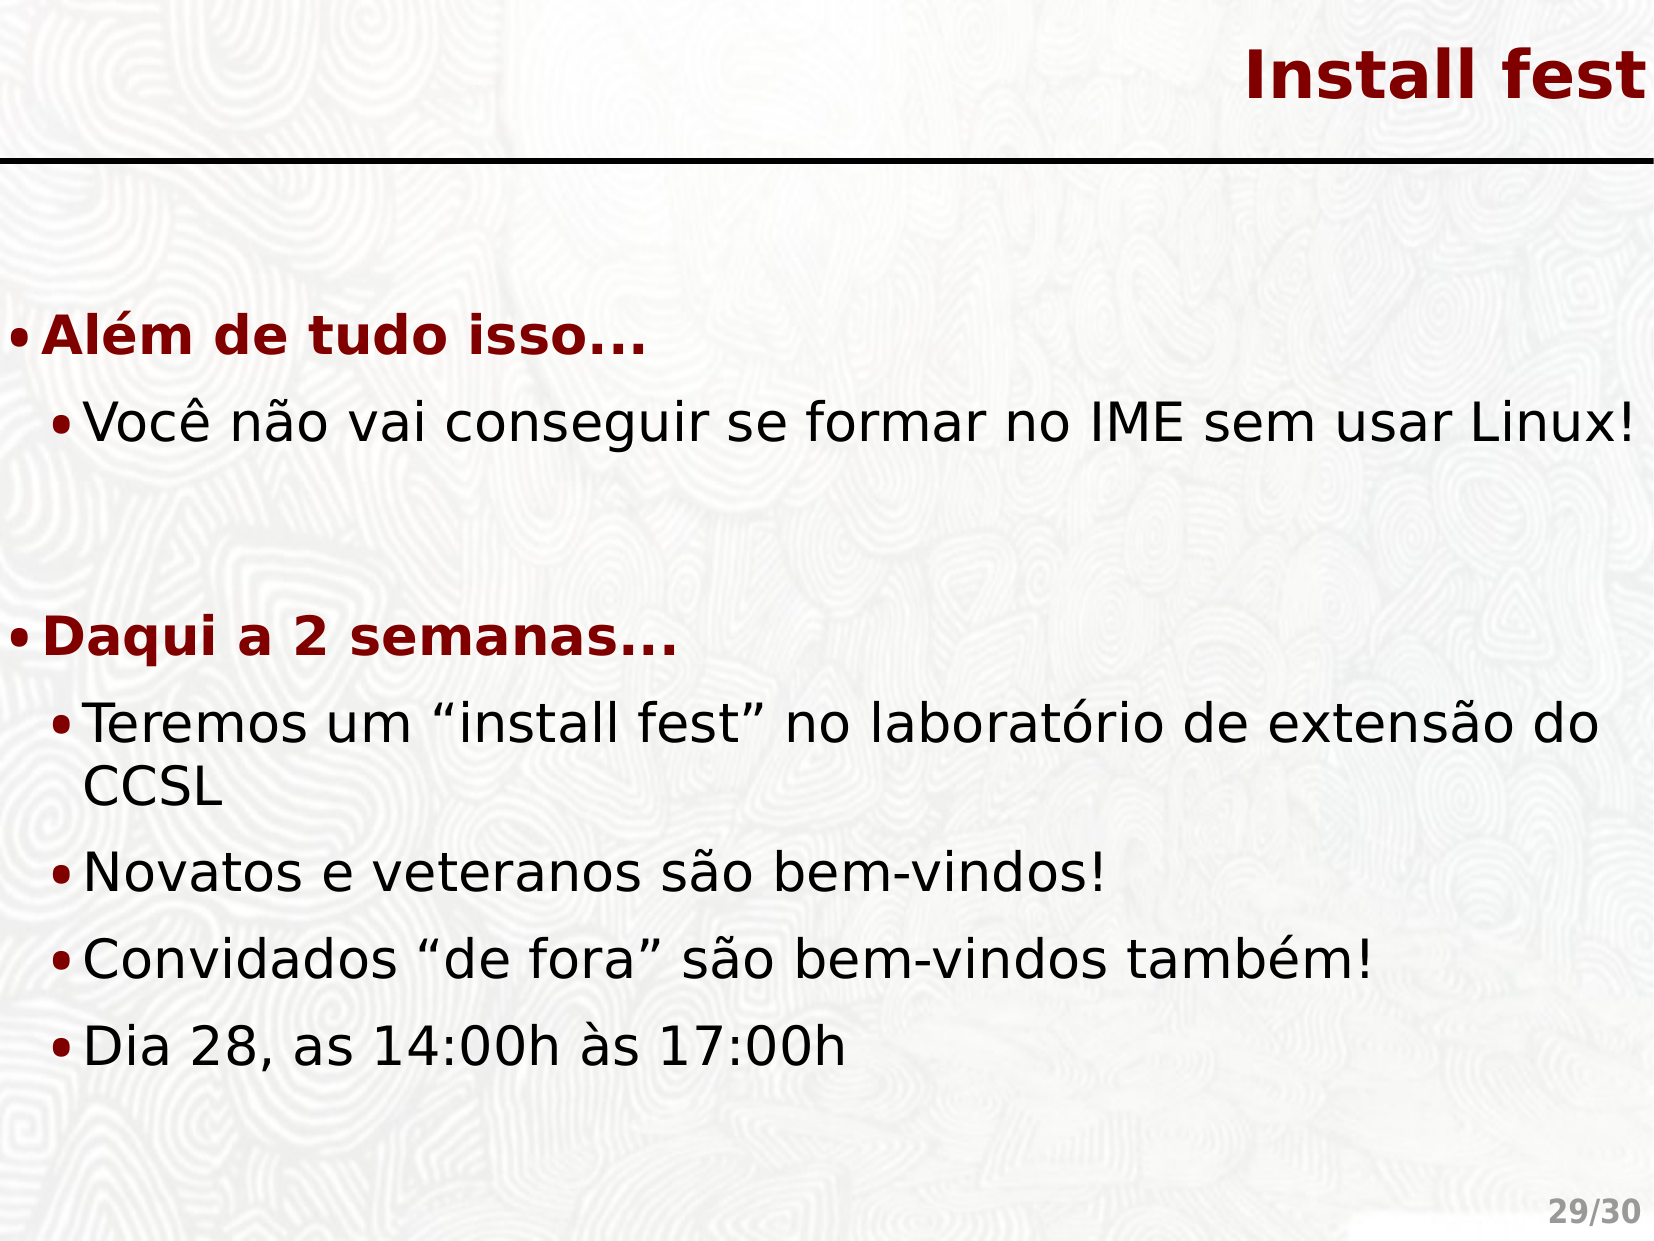

# Install fest
Além de tudo isso...
Você não vai conseguir se formar no IME sem usar Linux!
Daqui a 2 semanas...
Teremos um “install fest” no laboratório de extensão do CCSL
Novatos e veteranos são bem-vindos!
Convidados “de fora” são bem-vindos também!
Dia 28, as 14:00h às 17:00h
29